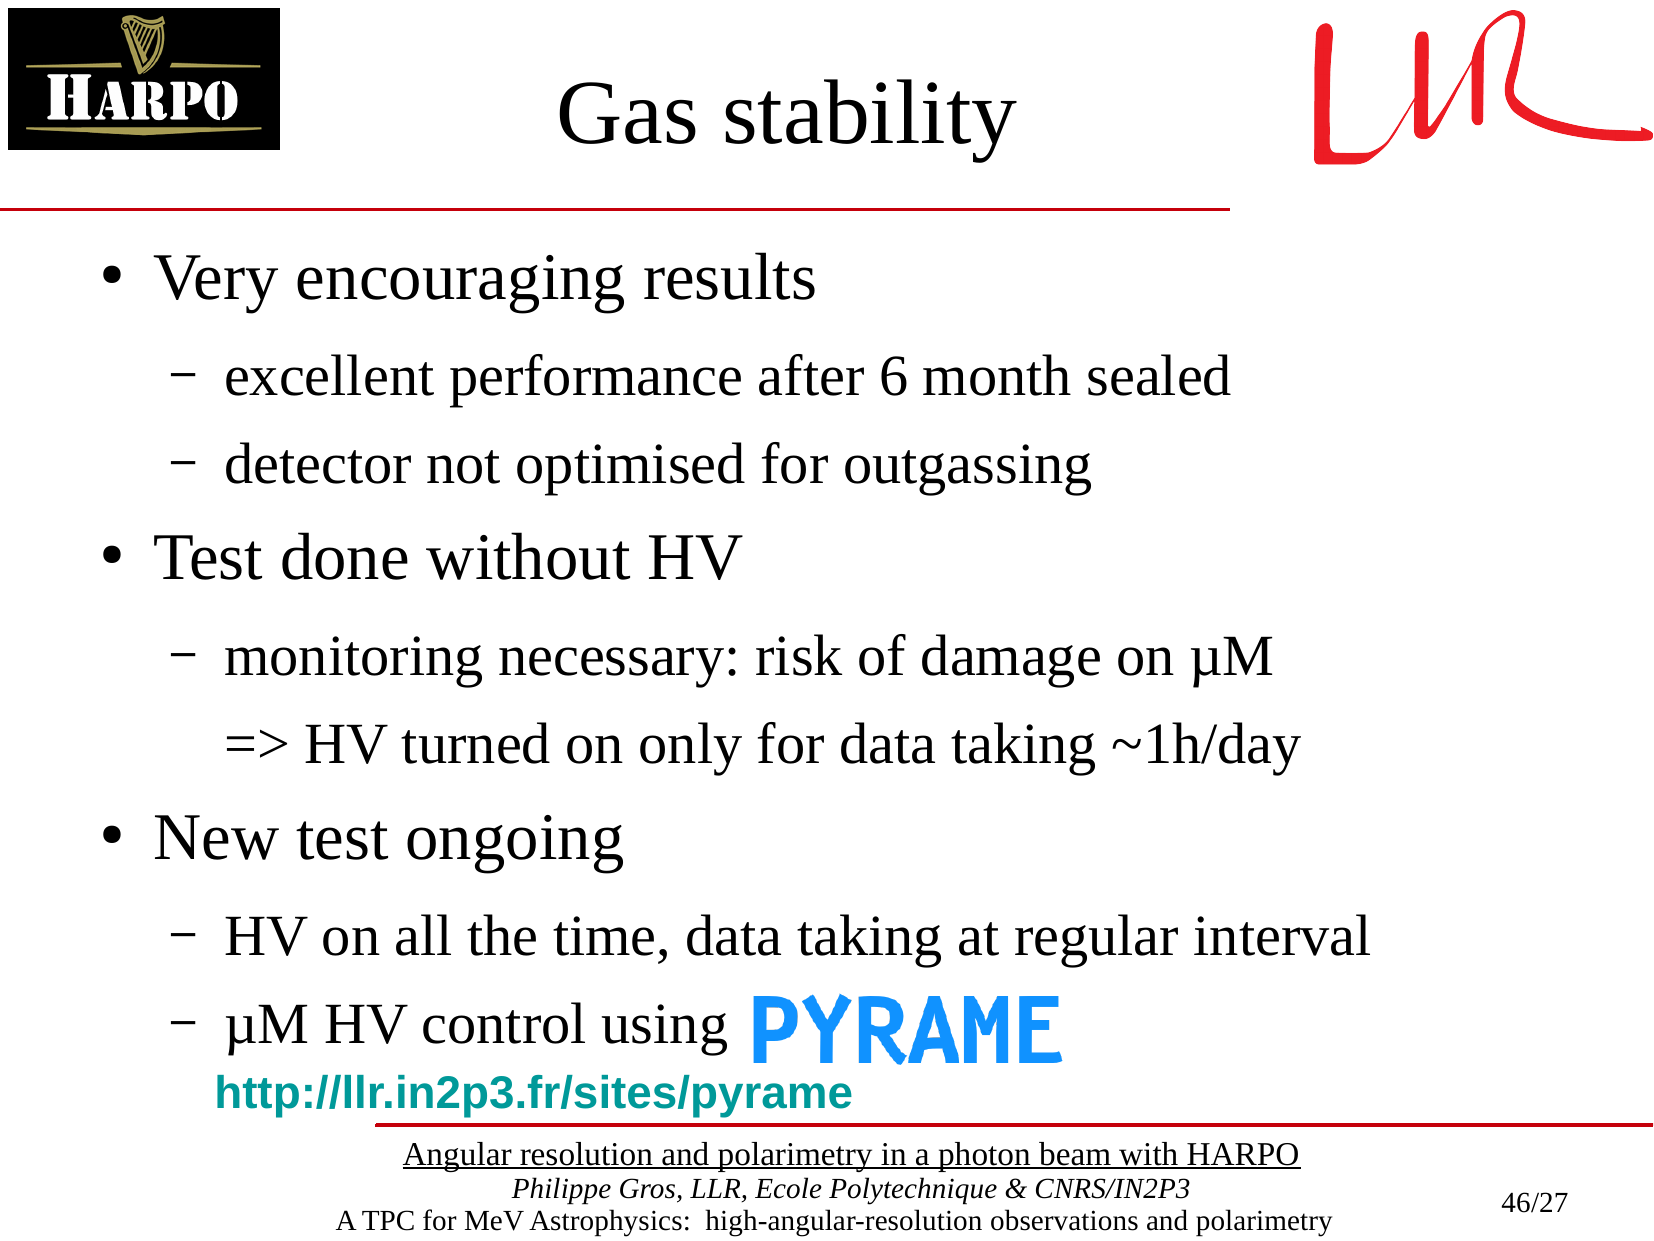

# Gas stability
Very encouraging results
excellent performance after 6 month sealed
detector not optimised for outgassing
Test done without HV
monitoring necessary: risk of damage on µM
=> HV turned on only for data taking ~1h/day
New test ongoing
HV on all the time, data taking at regular interval
µM HV control using
http://llr.in2p3.fr/sites/pyrame
46